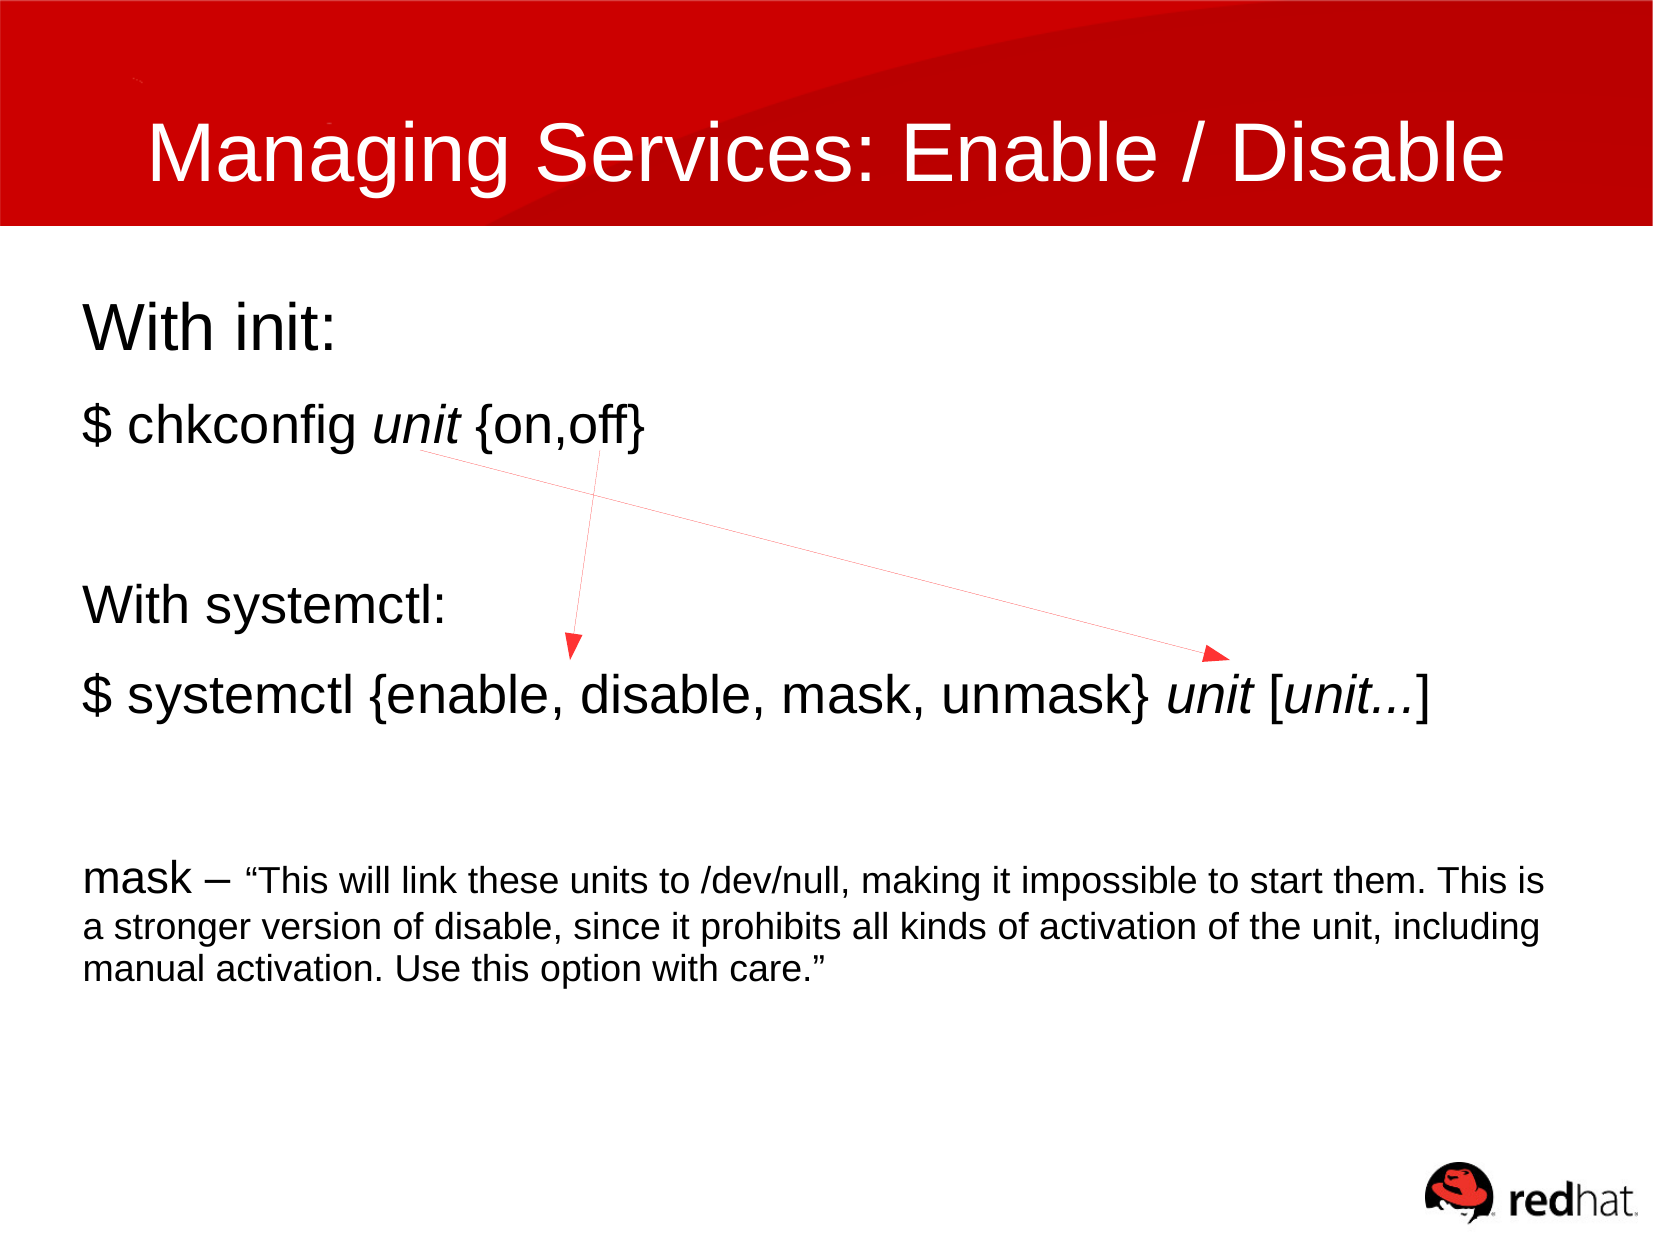

# Managing Services: Enable / Disable
With init:
$ chkconfig unit {on,off}
With systemctl:
$ systemctl {enable, disable, mask, unmask} unit [unit...]
mask – “This will link these units to /dev/null, making it impossible to start them. This is a stronger version of disable, since it prohibits all kinds of activation of the unit, including manual activation. Use this option with care.”